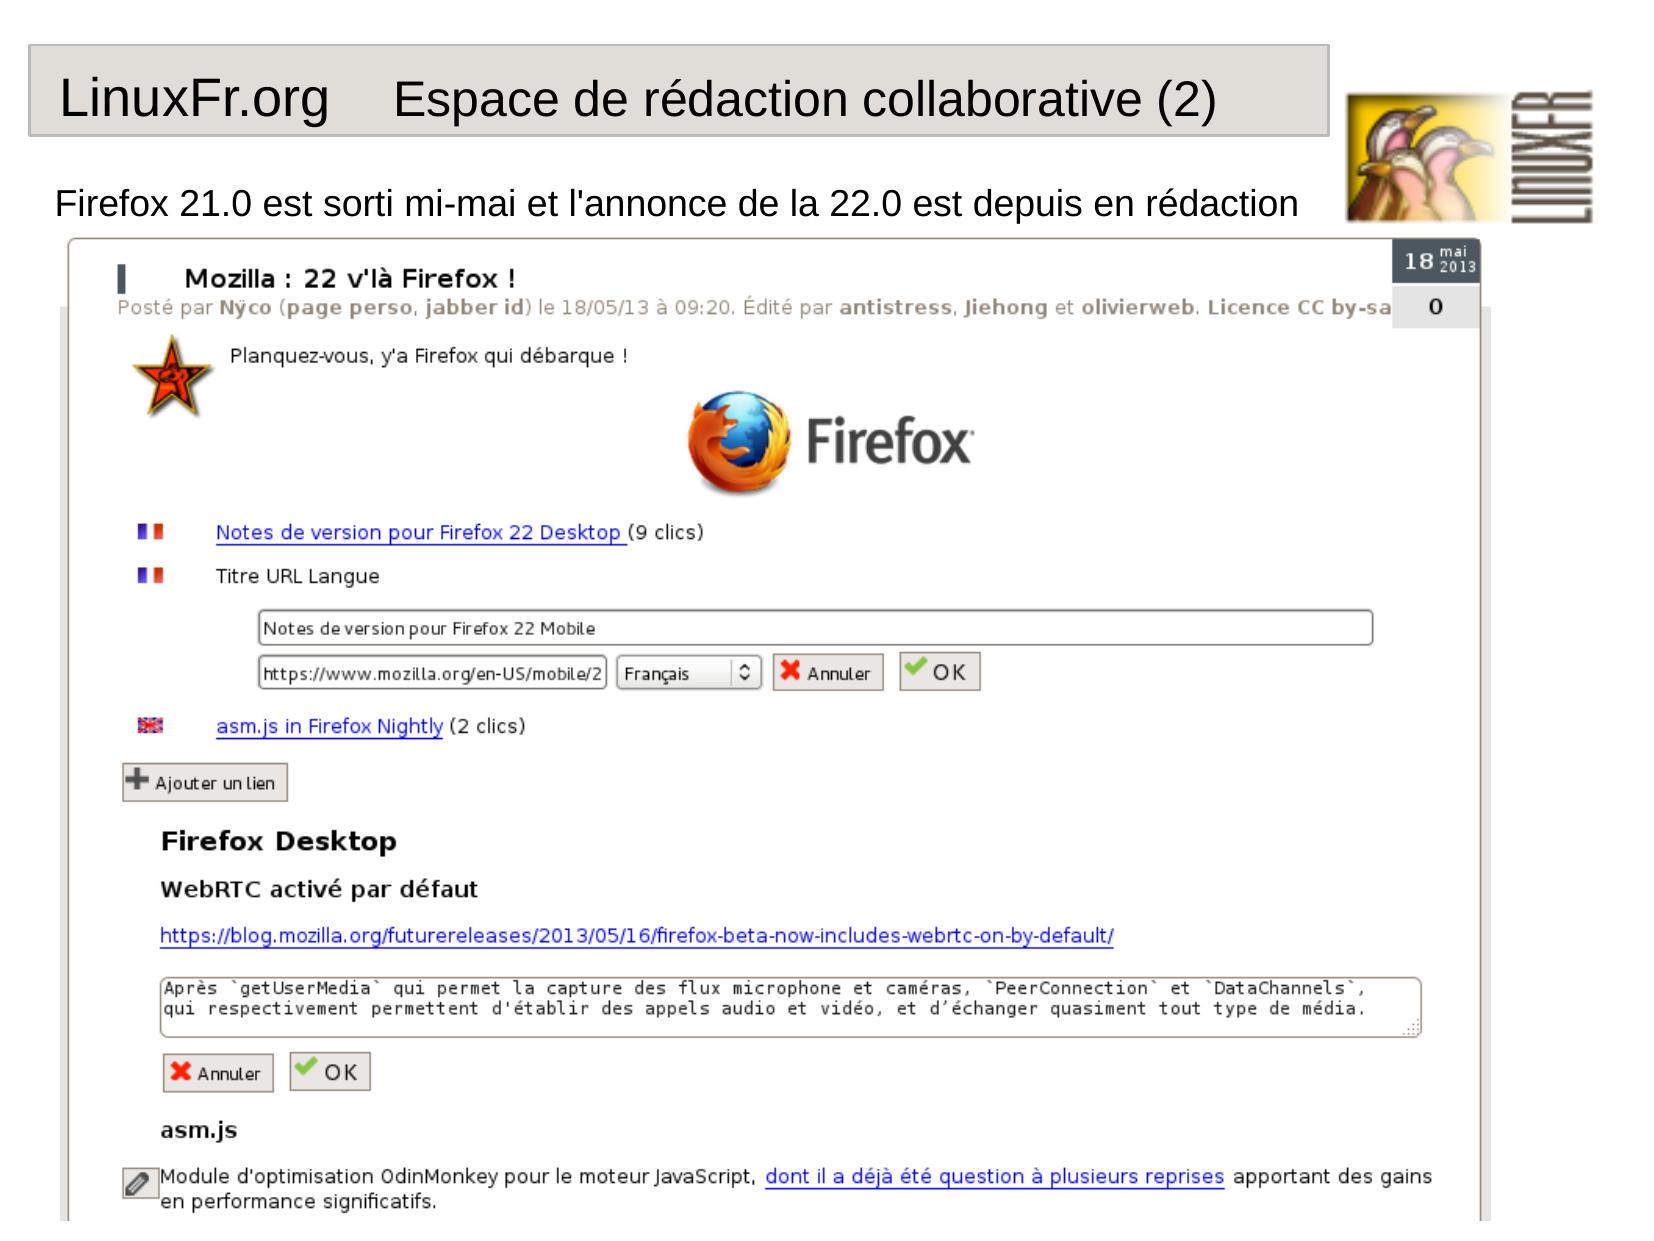

# LinuxFr.org Espace de rédaction collaborative (2)
Firefox 21.0 est sorti mi-mai et l'annonce de la 22.0 est depuis en rédaction